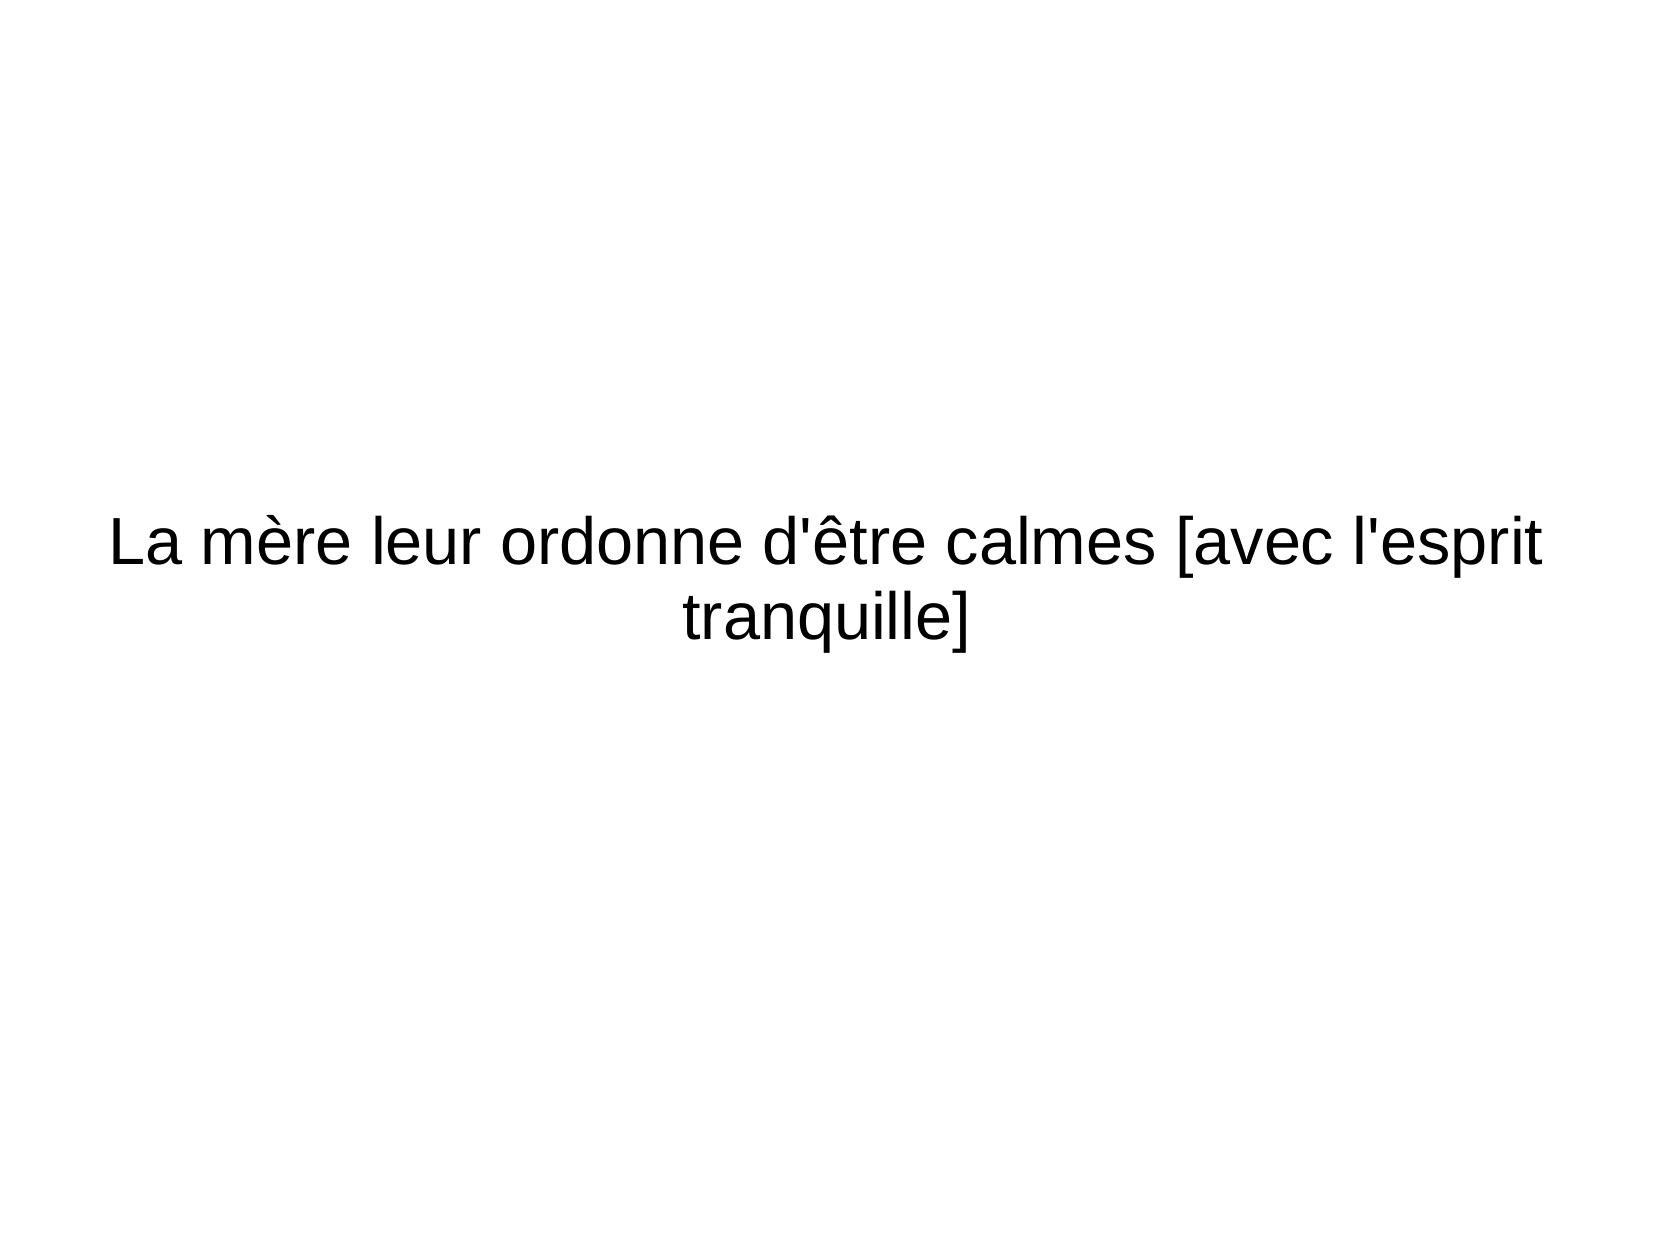

# La mère leur ordonne d'être calmes [avec l'esprit tranquille]